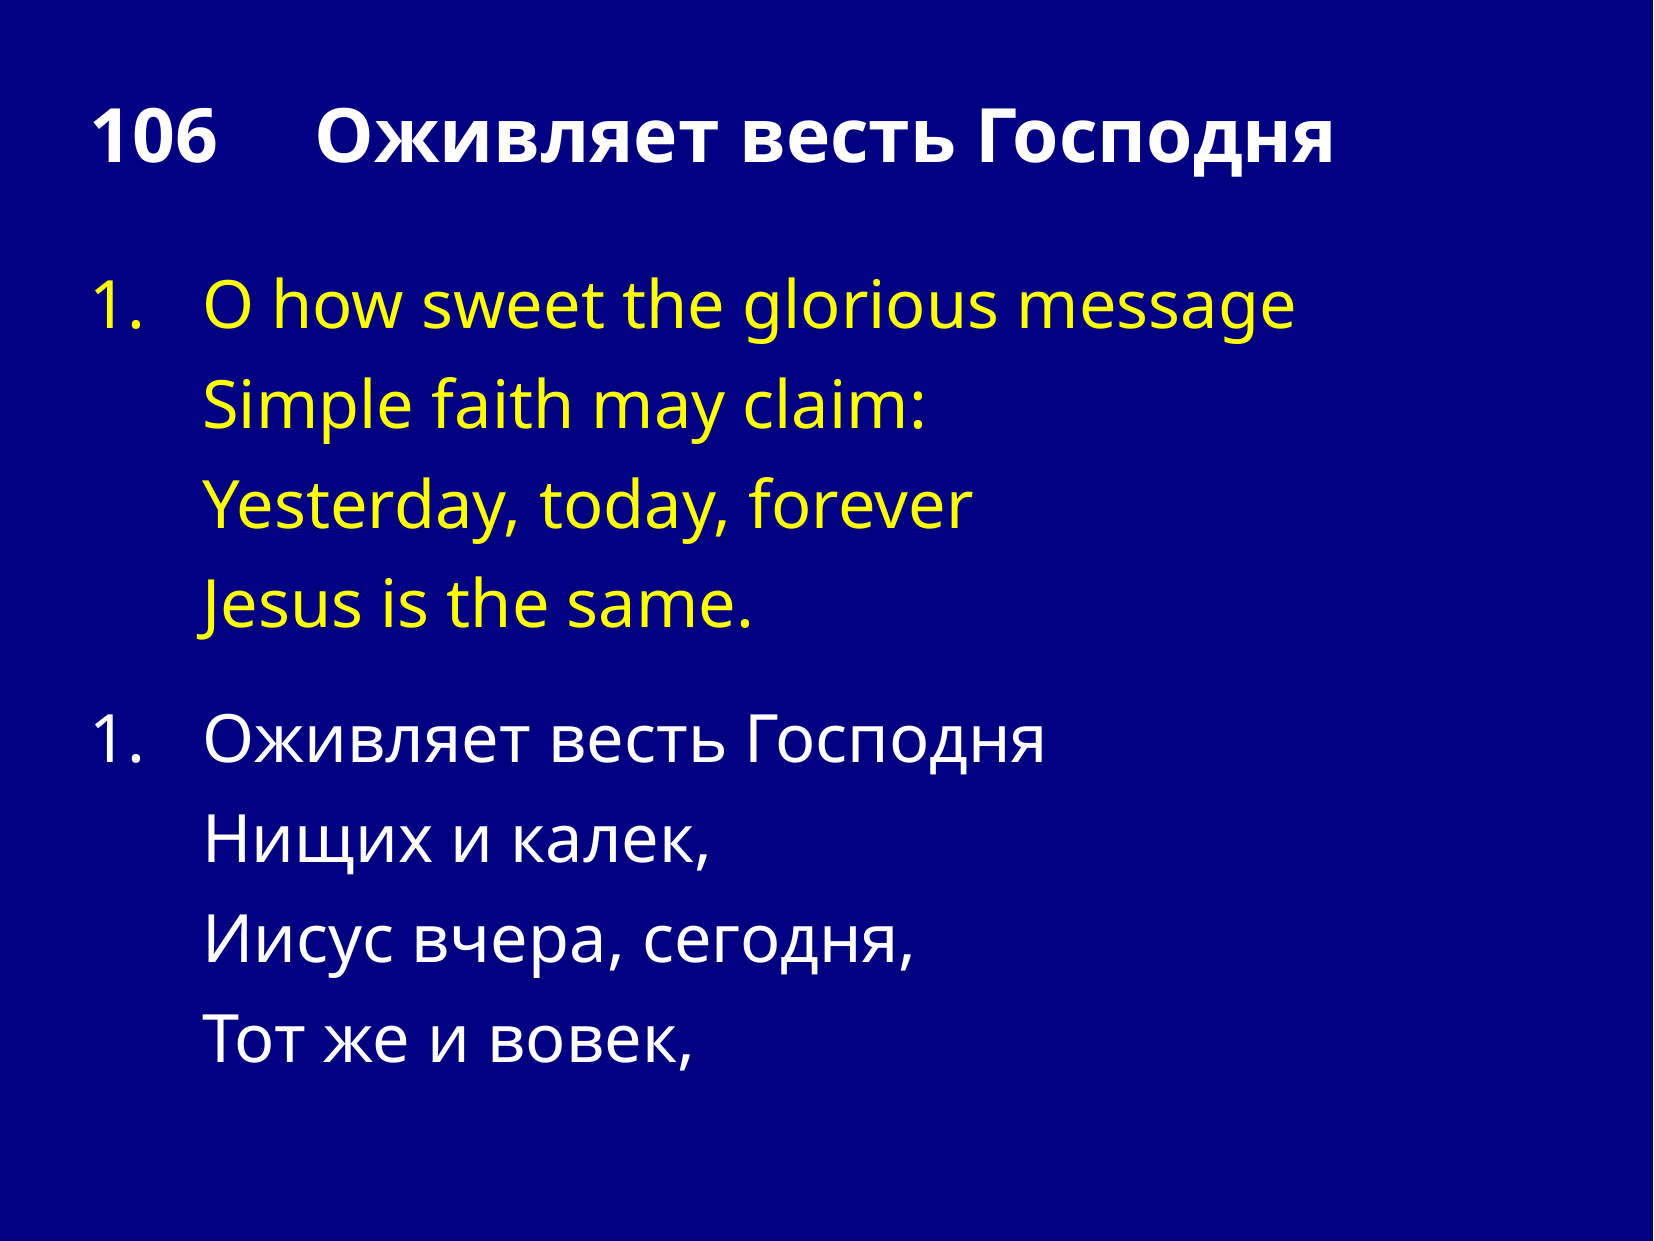

106	Оживляет весть Господня
1.	O how sweet the glorious message
	Simple faith may claim:
	Yesterday, today, forever
	Jesus is the same.
1.	Оживляет весть Господня
	Нищих и калек,
	Иисус вчера, сегодня,
	Тот же и вовек,